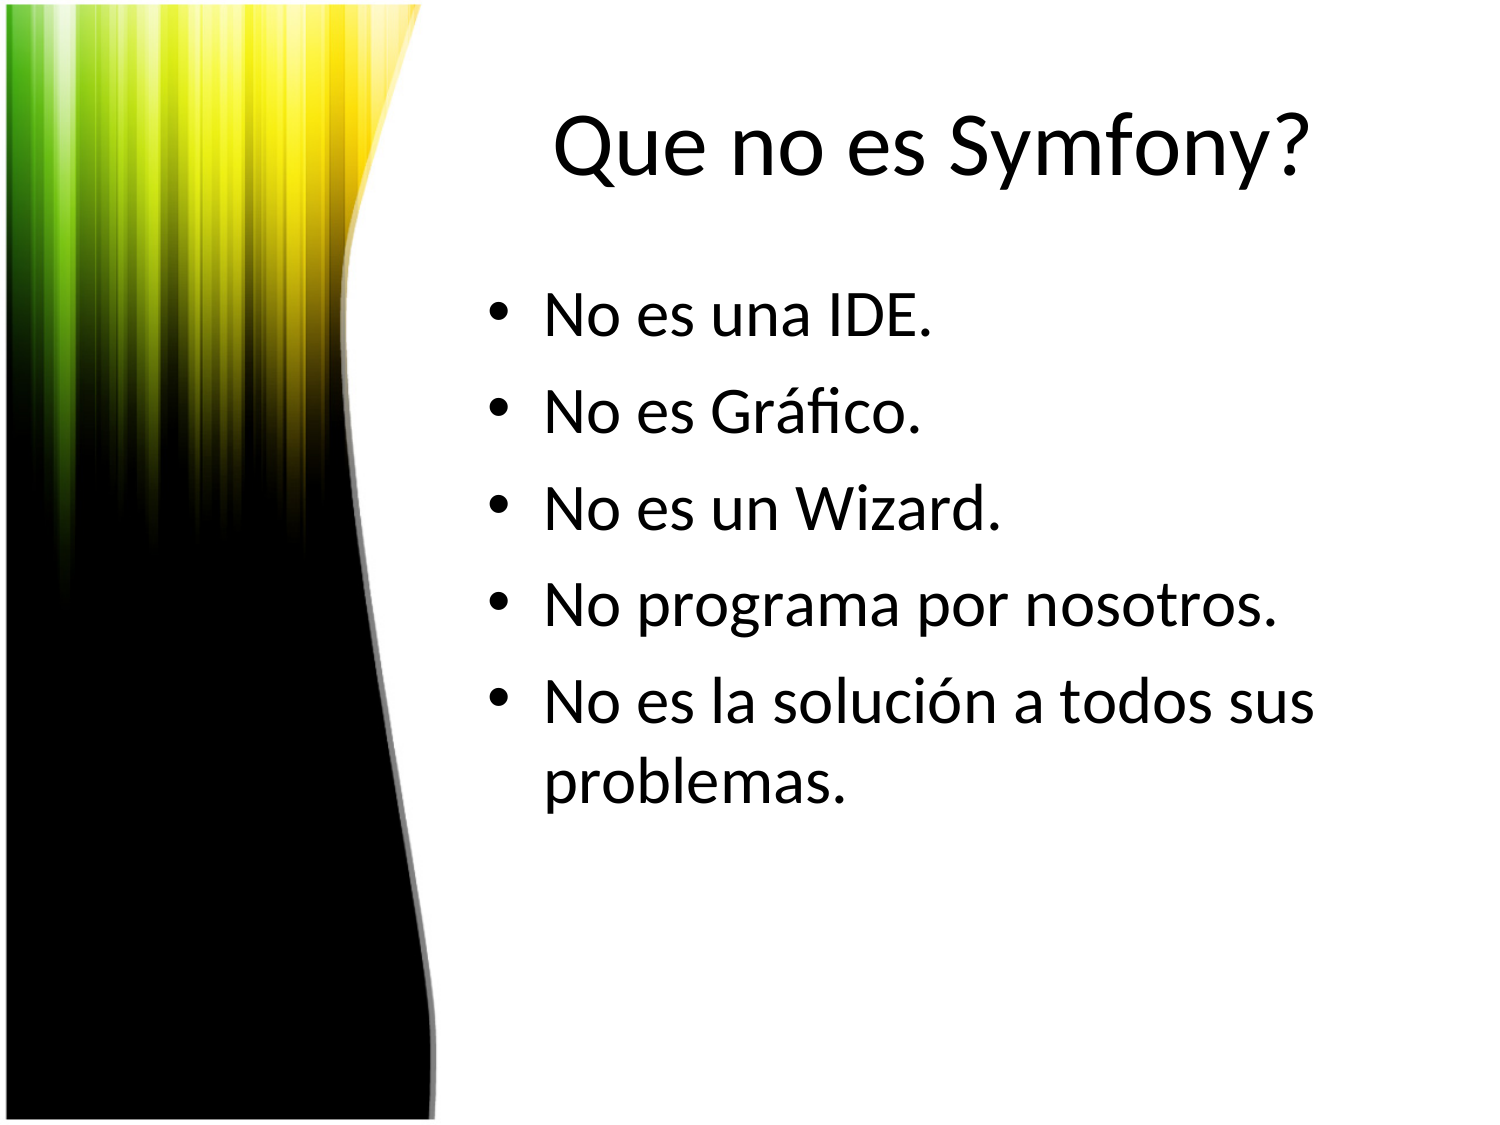

# Que no es Symfony?
No es una IDE.
No es Gráfico.
No es un Wizard.
No programa por nosotros.
No es la solución a todos sus problemas.